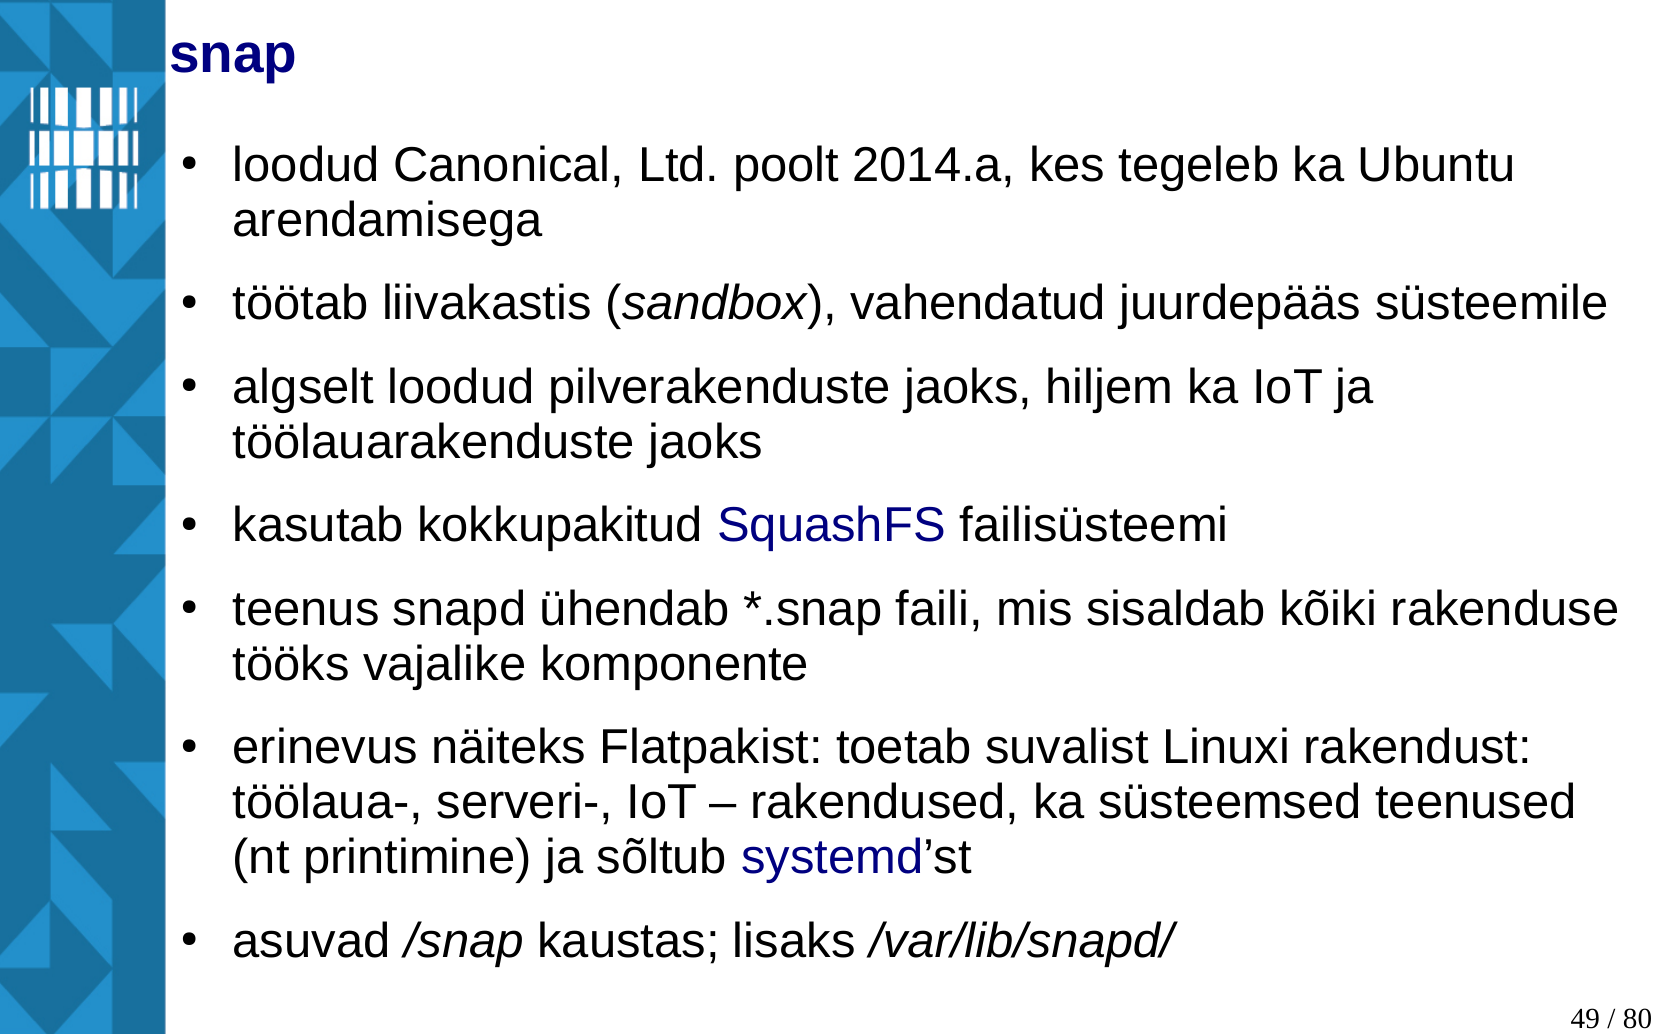

# snap
loodud Canonical, Ltd. poolt 2014.a, kes tegeleb ka Ubuntu arendamisega
töötab liivakastis (sandbox), vahendatud juurdepääs süsteemile
algselt loodud pilverakenduste jaoks, hiljem ka IoT ja töölauarakenduste jaoks
kasutab kokkupakitud SquashFS failisüsteemi
teenus snapd ühendab *.snap faili, mis sisaldab kõiki rakenduse tööks vajalike komponente
erinevus näiteks Flatpakist: toetab suvalist Linuxi rakendust: töölaua-, serveri-, IoT – rakendused, ka süsteemsed teenused (nt printimine) ja sõltub systemd’st
asuvad /snap kaustas; lisaks /var/lib/snapd/
49